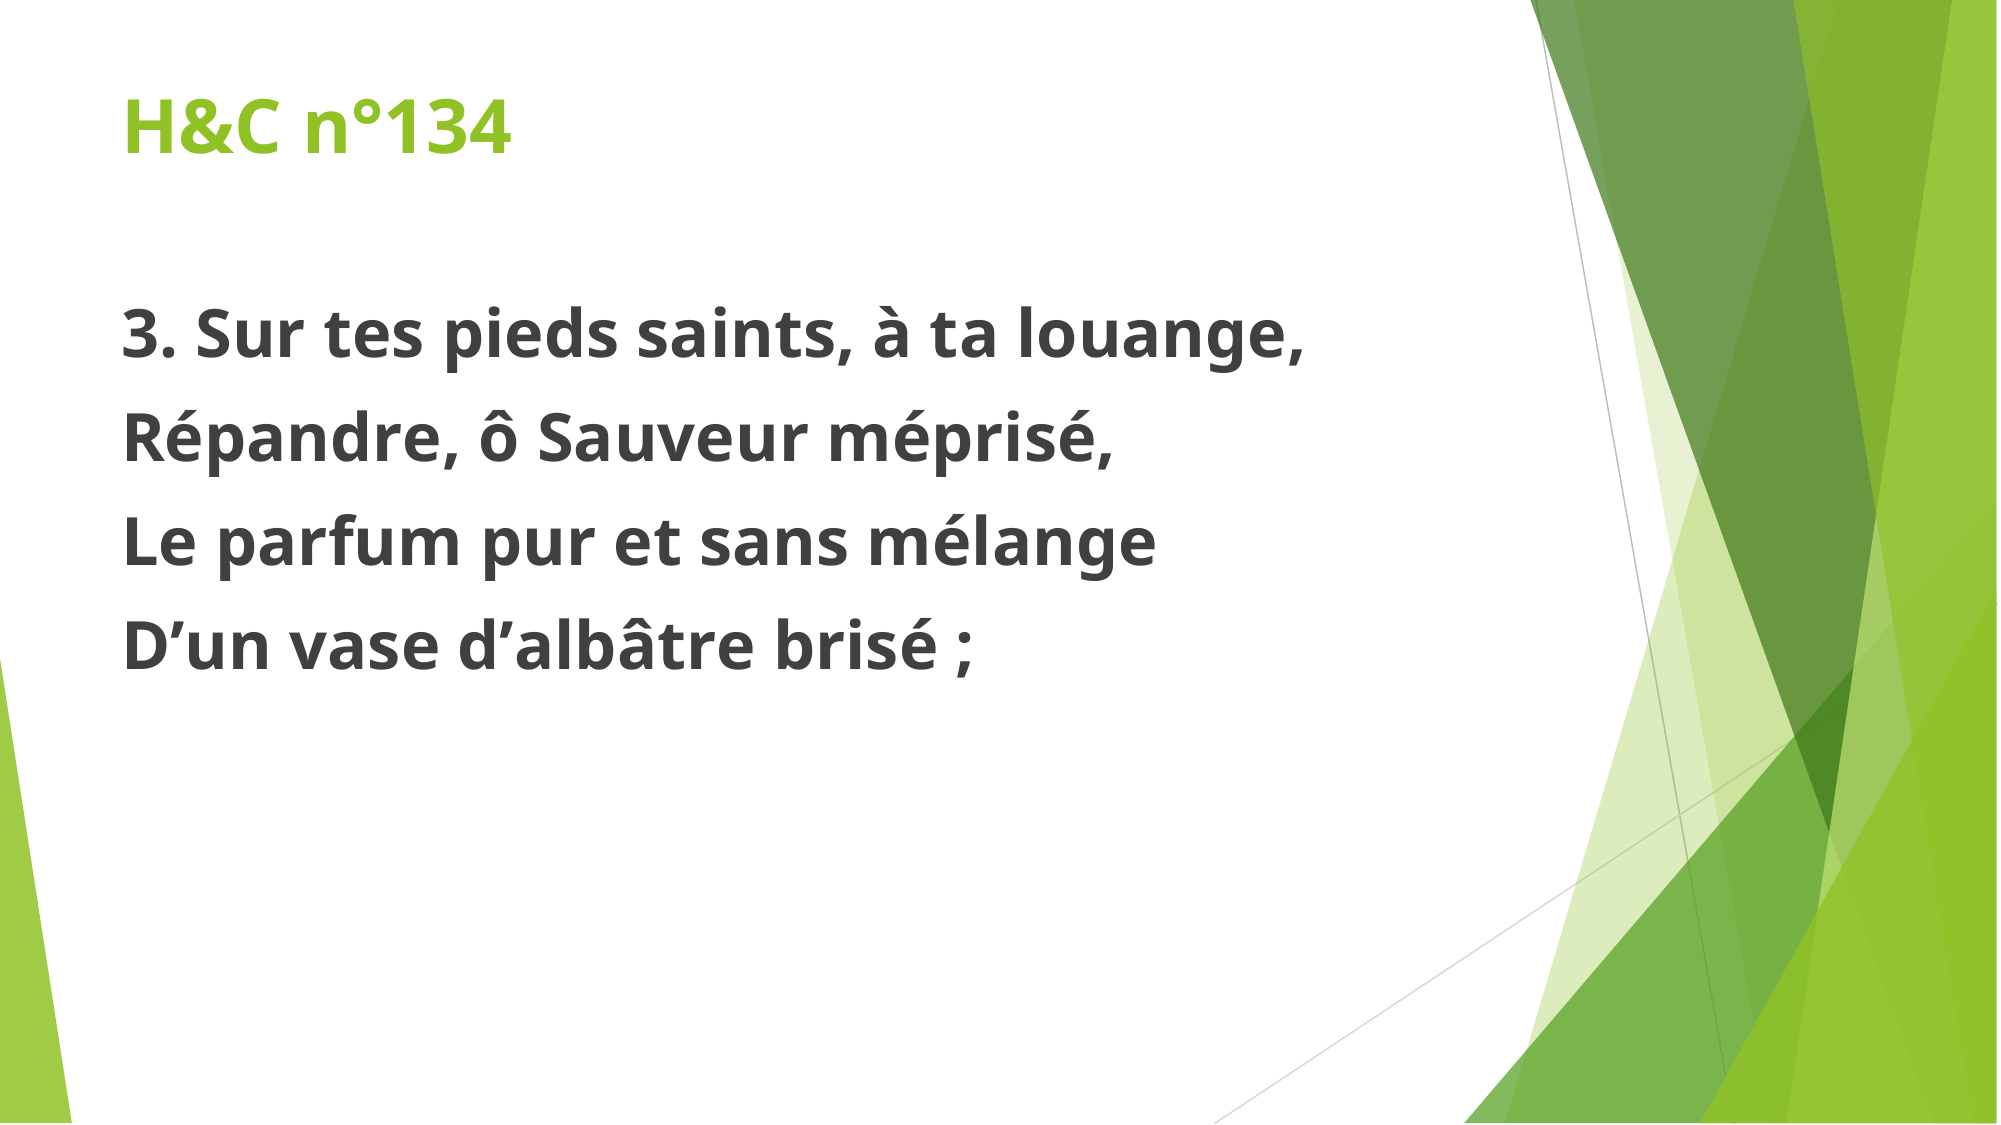

H&C n°134
3. Sur tes pieds saints, à ta louange,
Répandre, ô Sauveur méprisé,
Le parfum pur et sans mélange
D’un vase d’albâtre brisé ;